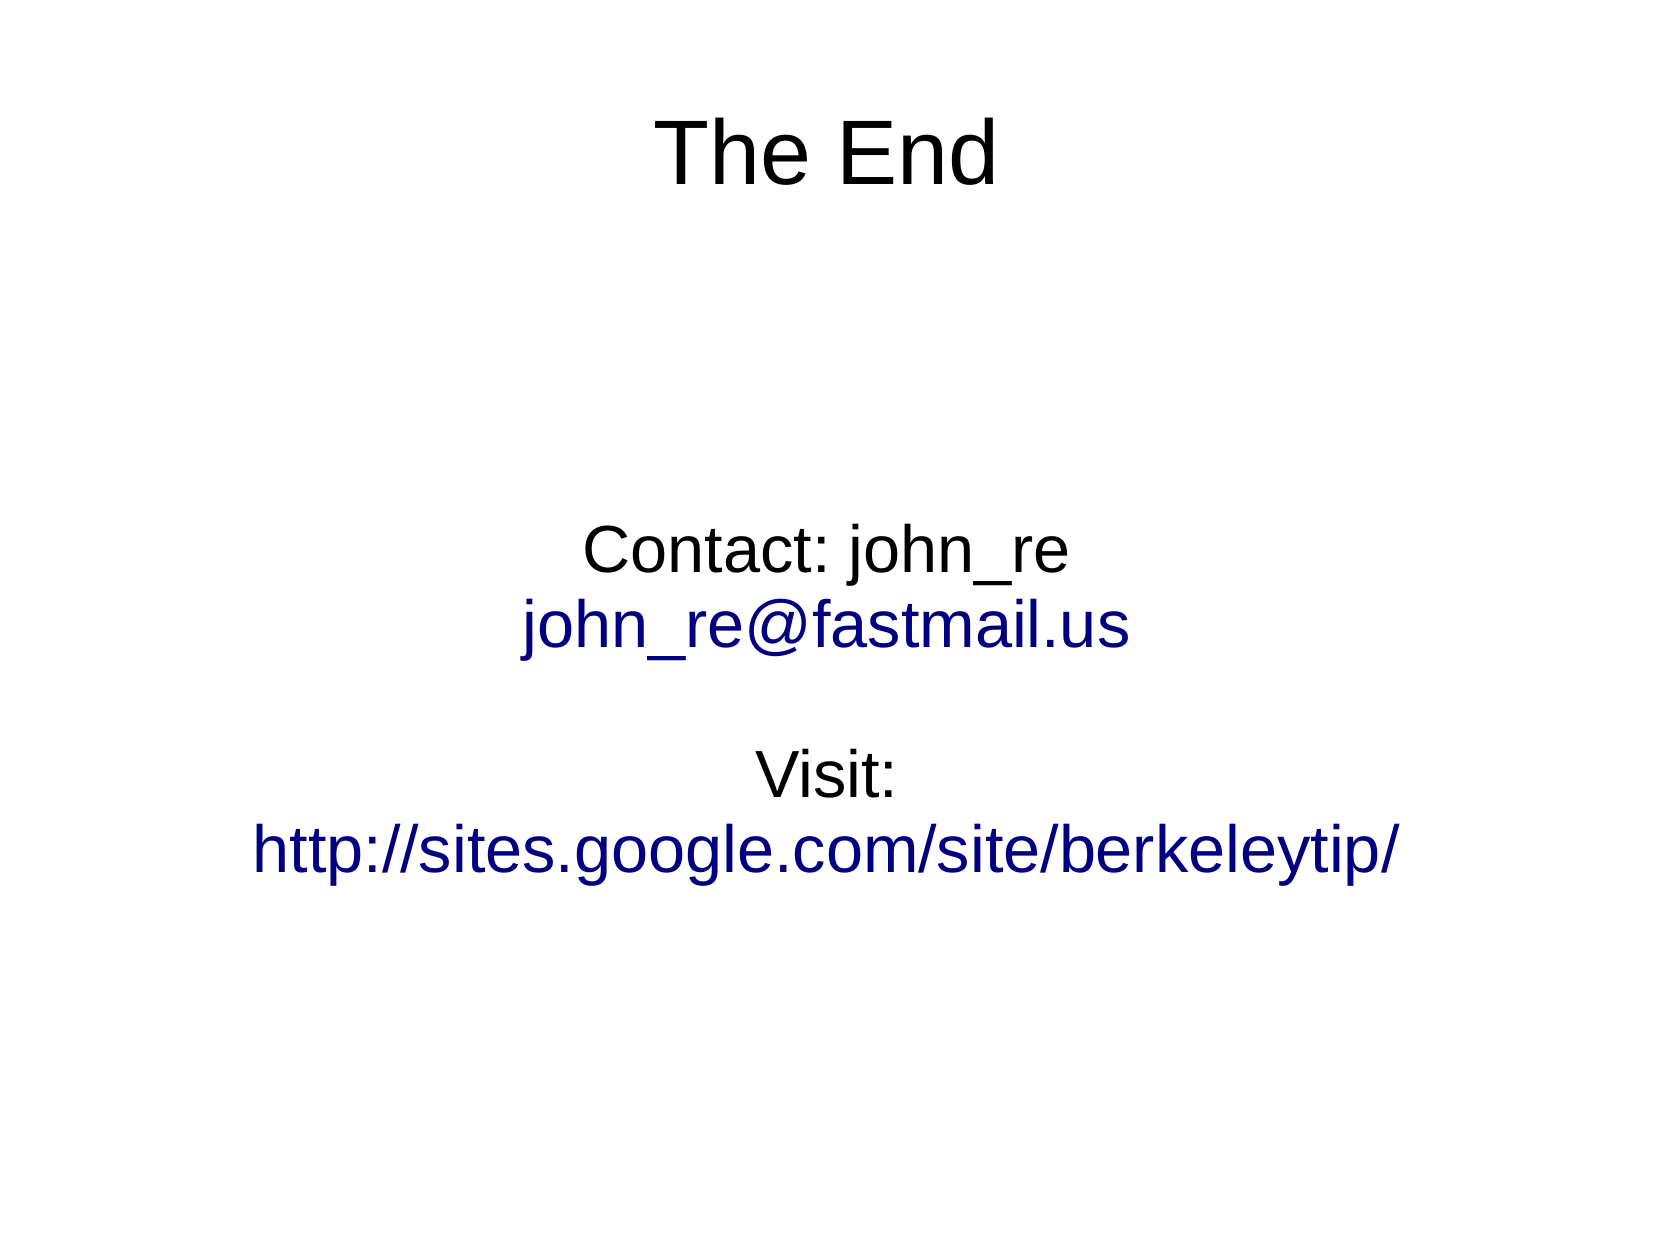

# The End
Contact: john_re
john_re@fastmail.us
Visit:
http://sites.google.com/site/berkeleytip/